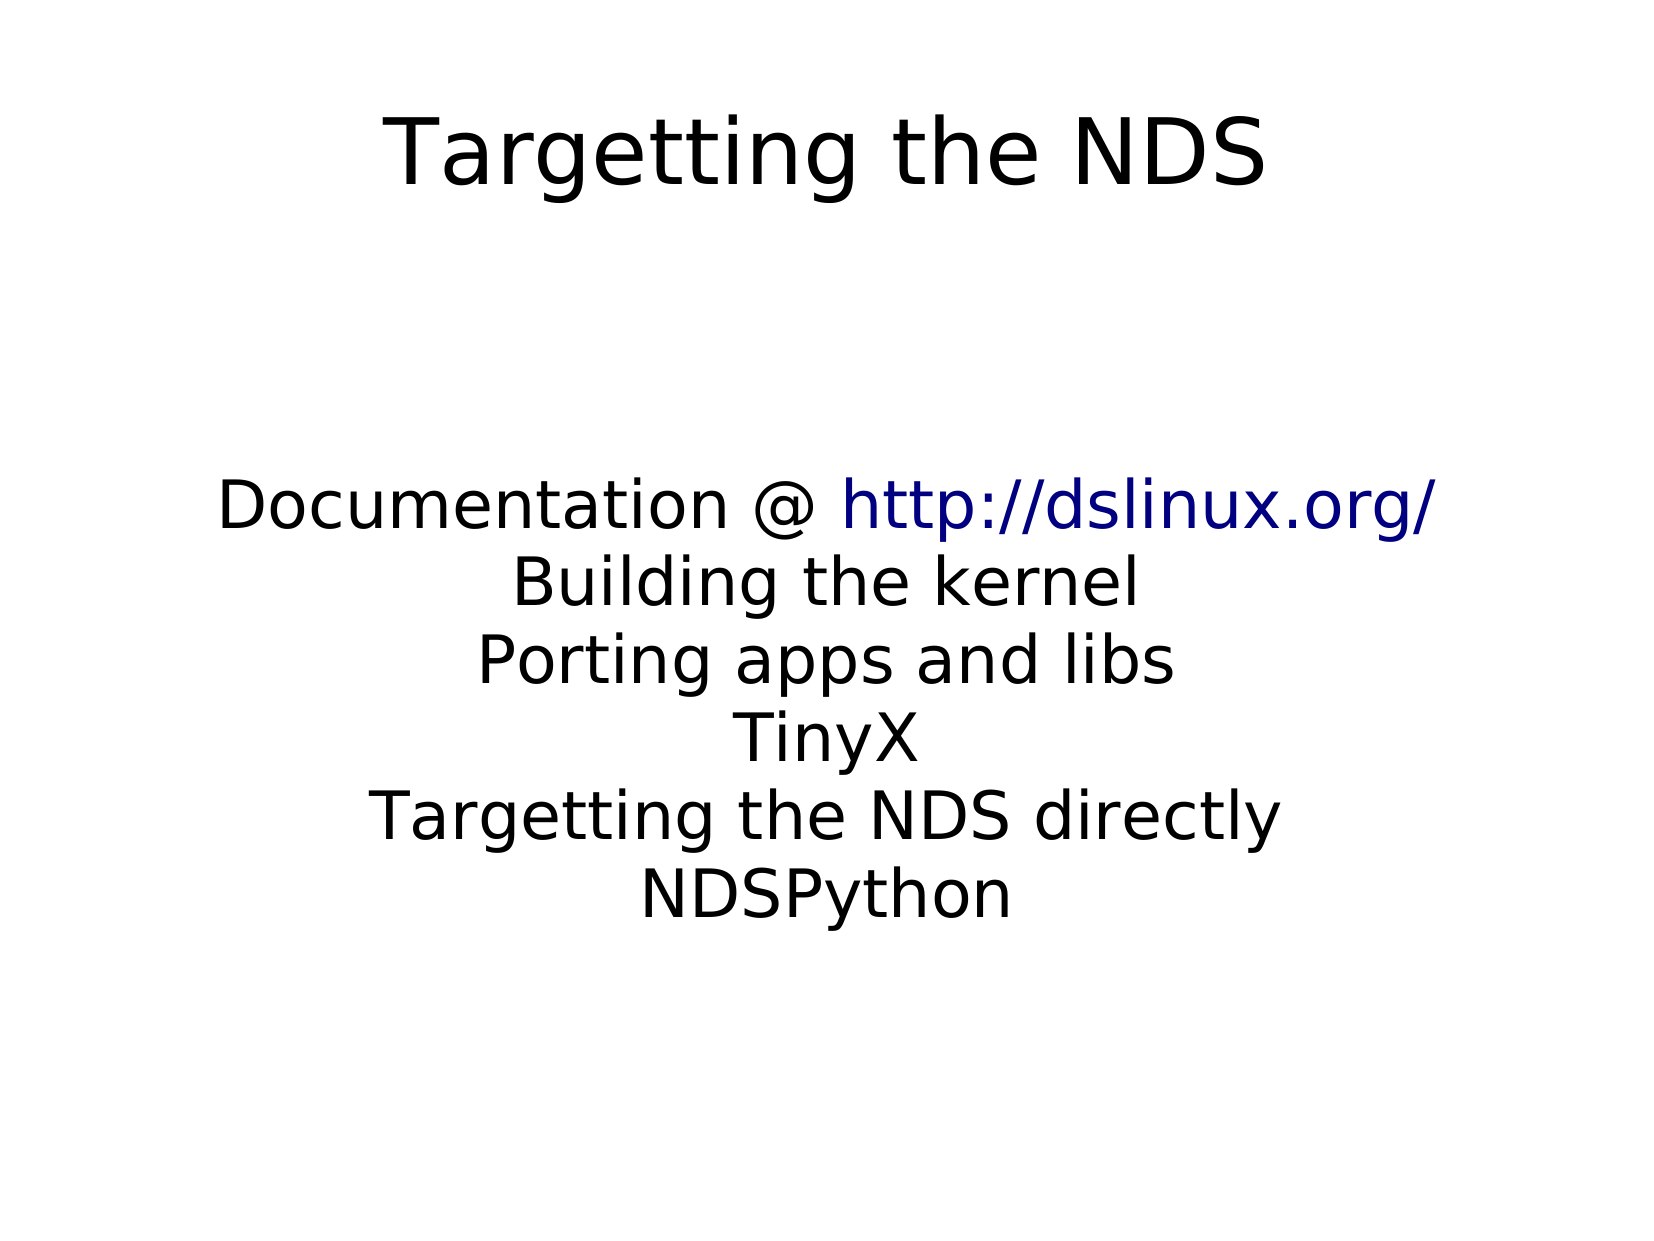

# Targetting the NDS
Documentation @ http://dslinux.org/
Building the kernel
Porting apps and libs
TinyX
Targetting the NDS directly
NDSPython